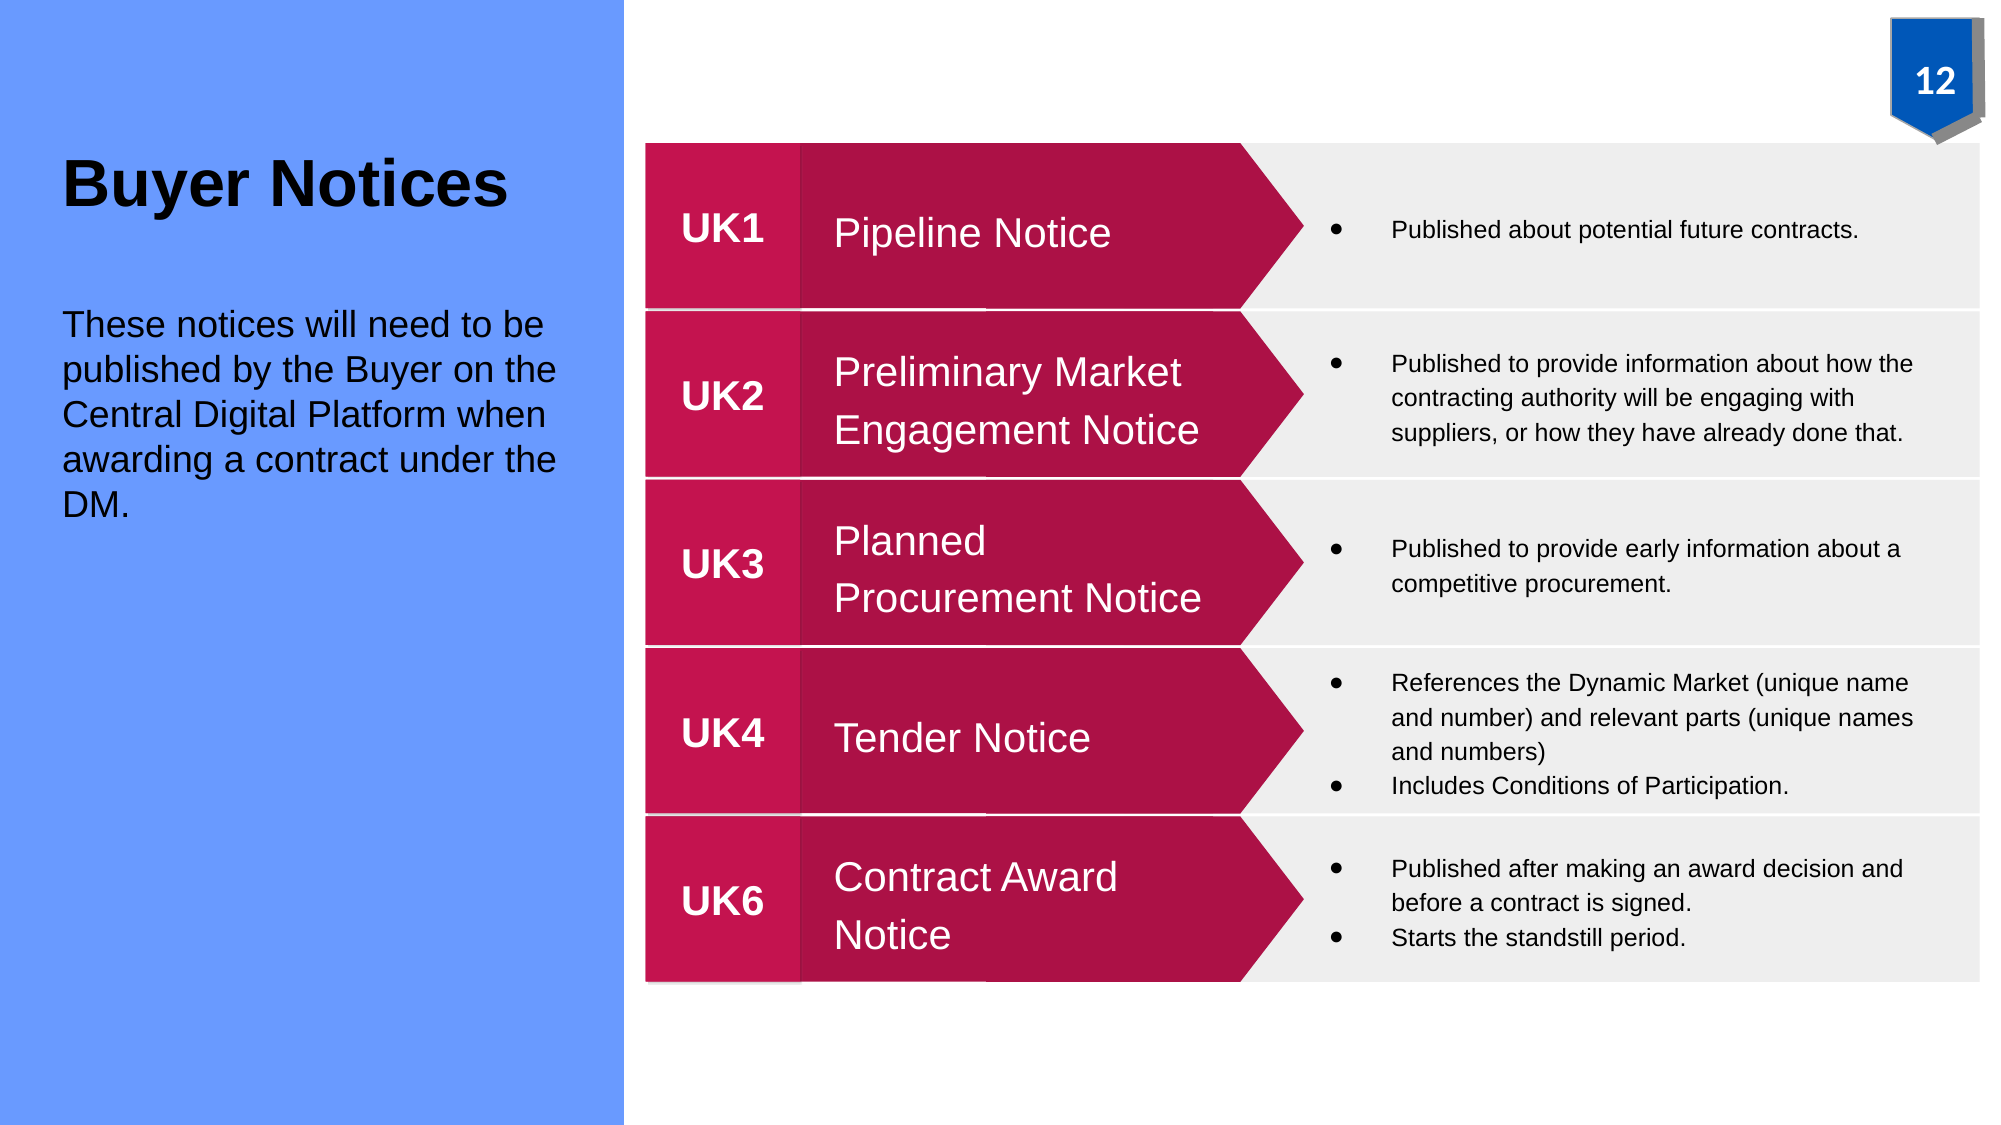

12
# Buyer Notices These notices will need to be published by the Buyer on the Central Digital Platform when awarding a contract under the DM.
UK1
Published about potential future contracts.
Pipeline Notice
UK2
Published to provide information about how the contracting authority will be engaging with suppliers, or how they have already done that.
Preliminary Market Engagement Notice
UK3
Published to provide early information about a competitive procurement.
Planned Procurement Notice
UK4
References the Dynamic Market (unique name and number) and relevant parts (unique names and numbers)
Includes Conditions of Participation.
Tender Notice
UK6
Published after making an award decision and before a contract is signed.
Starts the standstill period.
Contract Award Notice